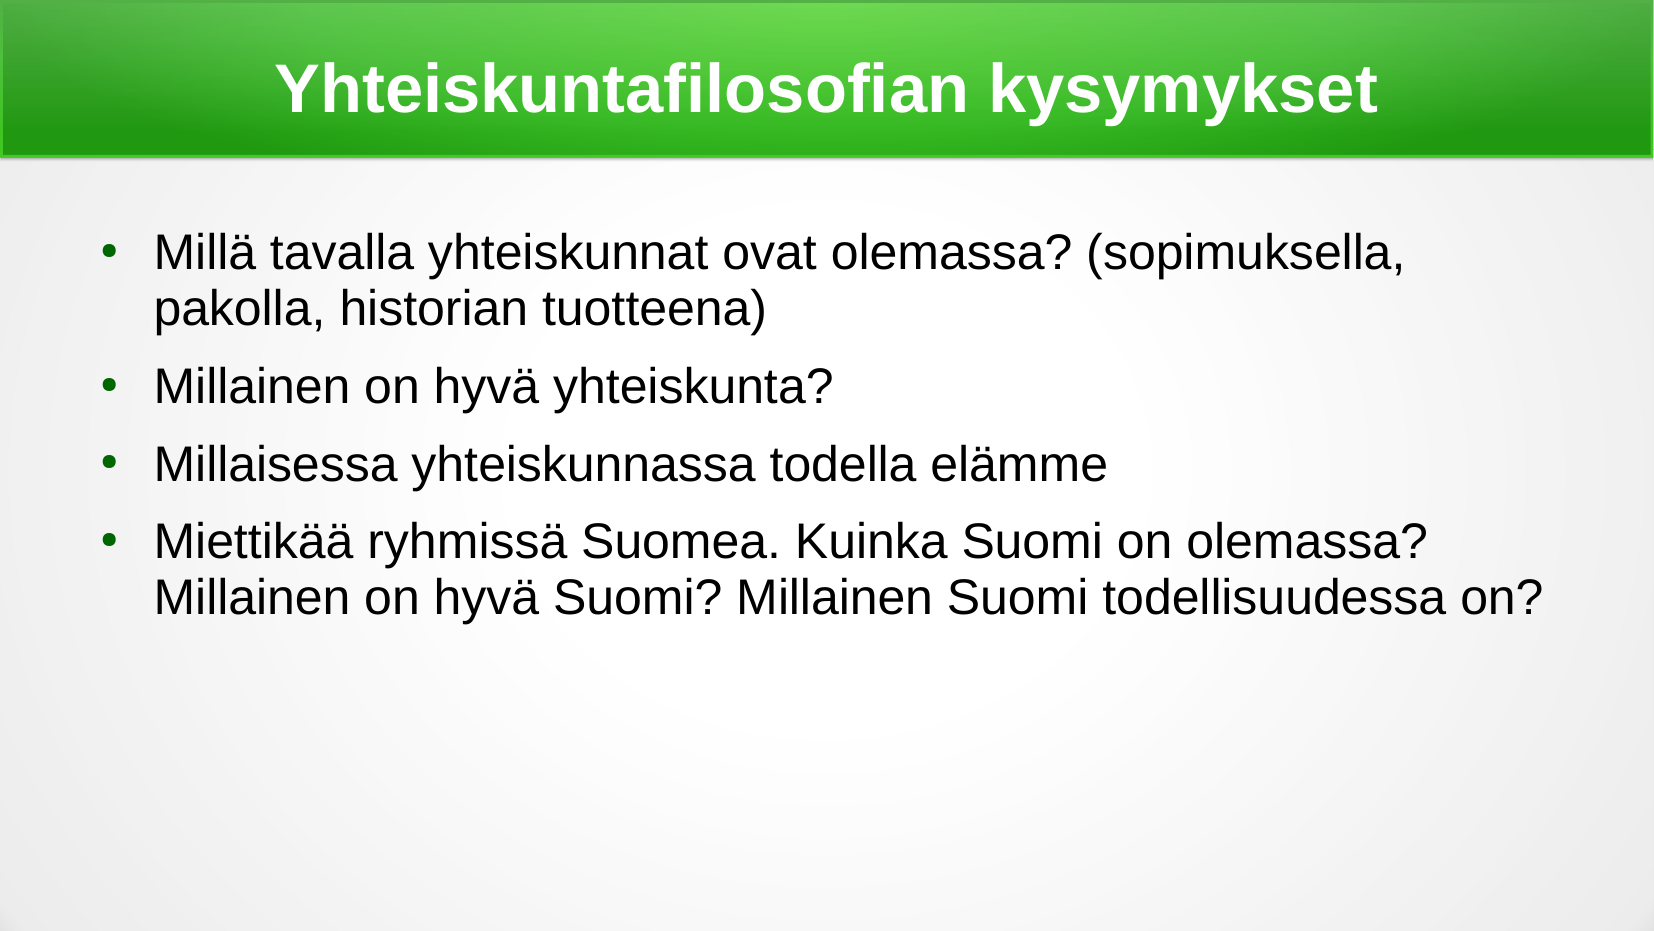

# Yhteiskuntafilosofian kysymykset
Millä tavalla yhteiskunnat ovat olemassa? (sopimuksella, pakolla, historian tuotteena)
Millainen on hyvä yhteiskunta?
Millaisessa yhteiskunnassa todella elämme
Miettikää ryhmissä Suomea. Kuinka Suomi on olemassa? Millainen on hyvä Suomi? Millainen Suomi todellisuudessa on?